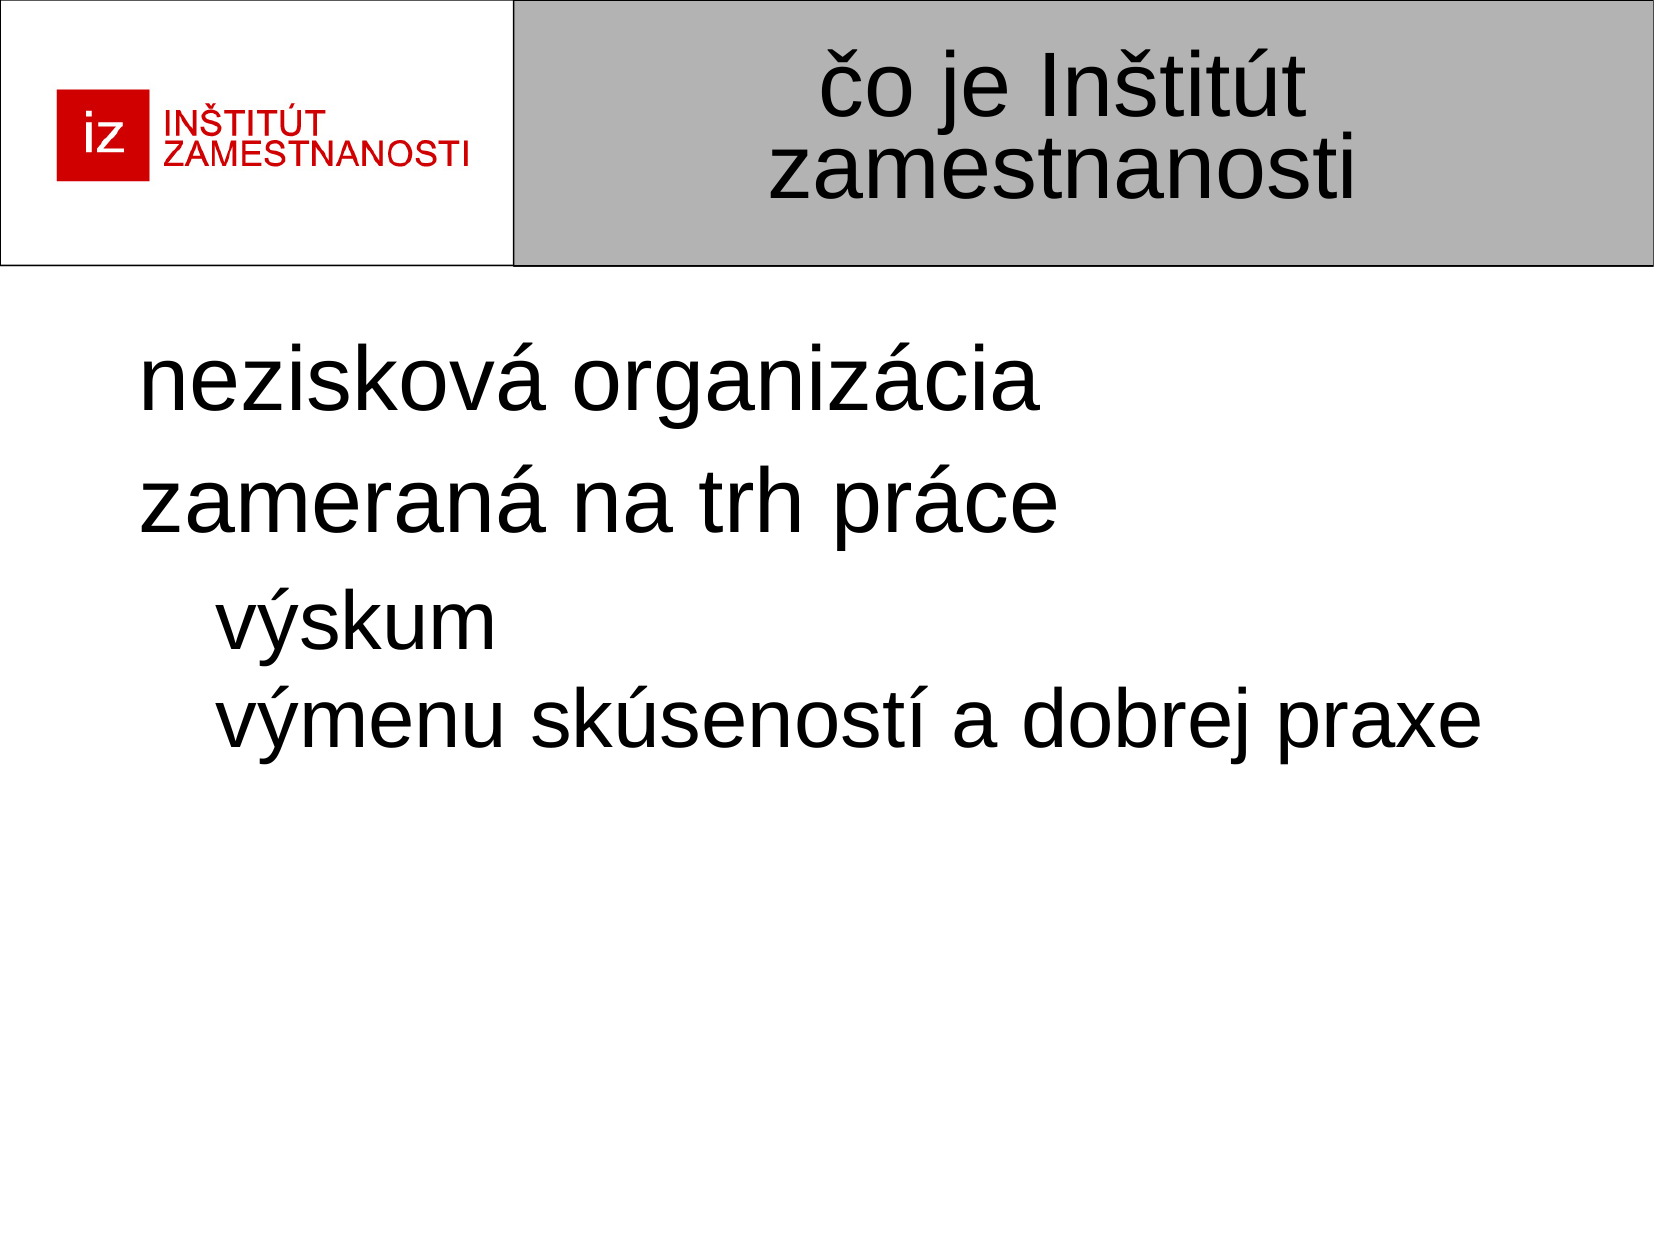

čo je Inštitút zamestnanosti
# nezisková organizácia
zameraná na trh práce
výskum
výmenu skúseností a dobrej praxe